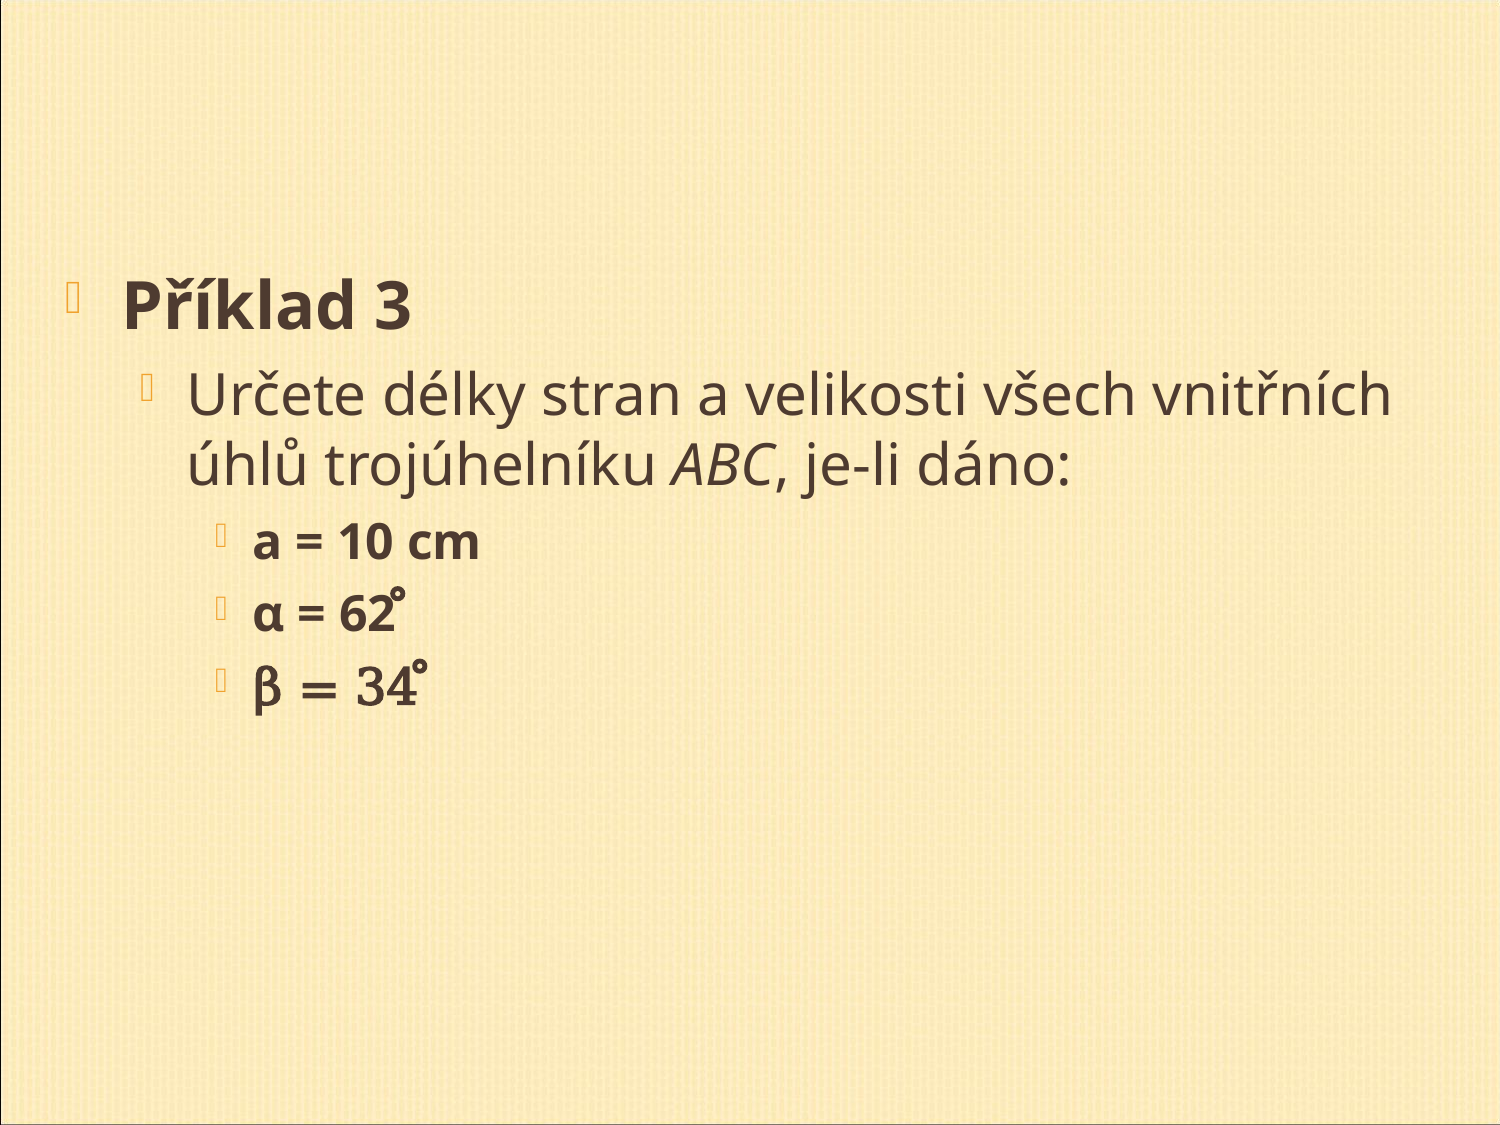

# Příklad 3
Určete délky stran a velikosti všech vnitřních úhlů trojúhelníku ABC, je-li dáno:
a = 10 cm
α = 62 ̊
β = 34 ̊